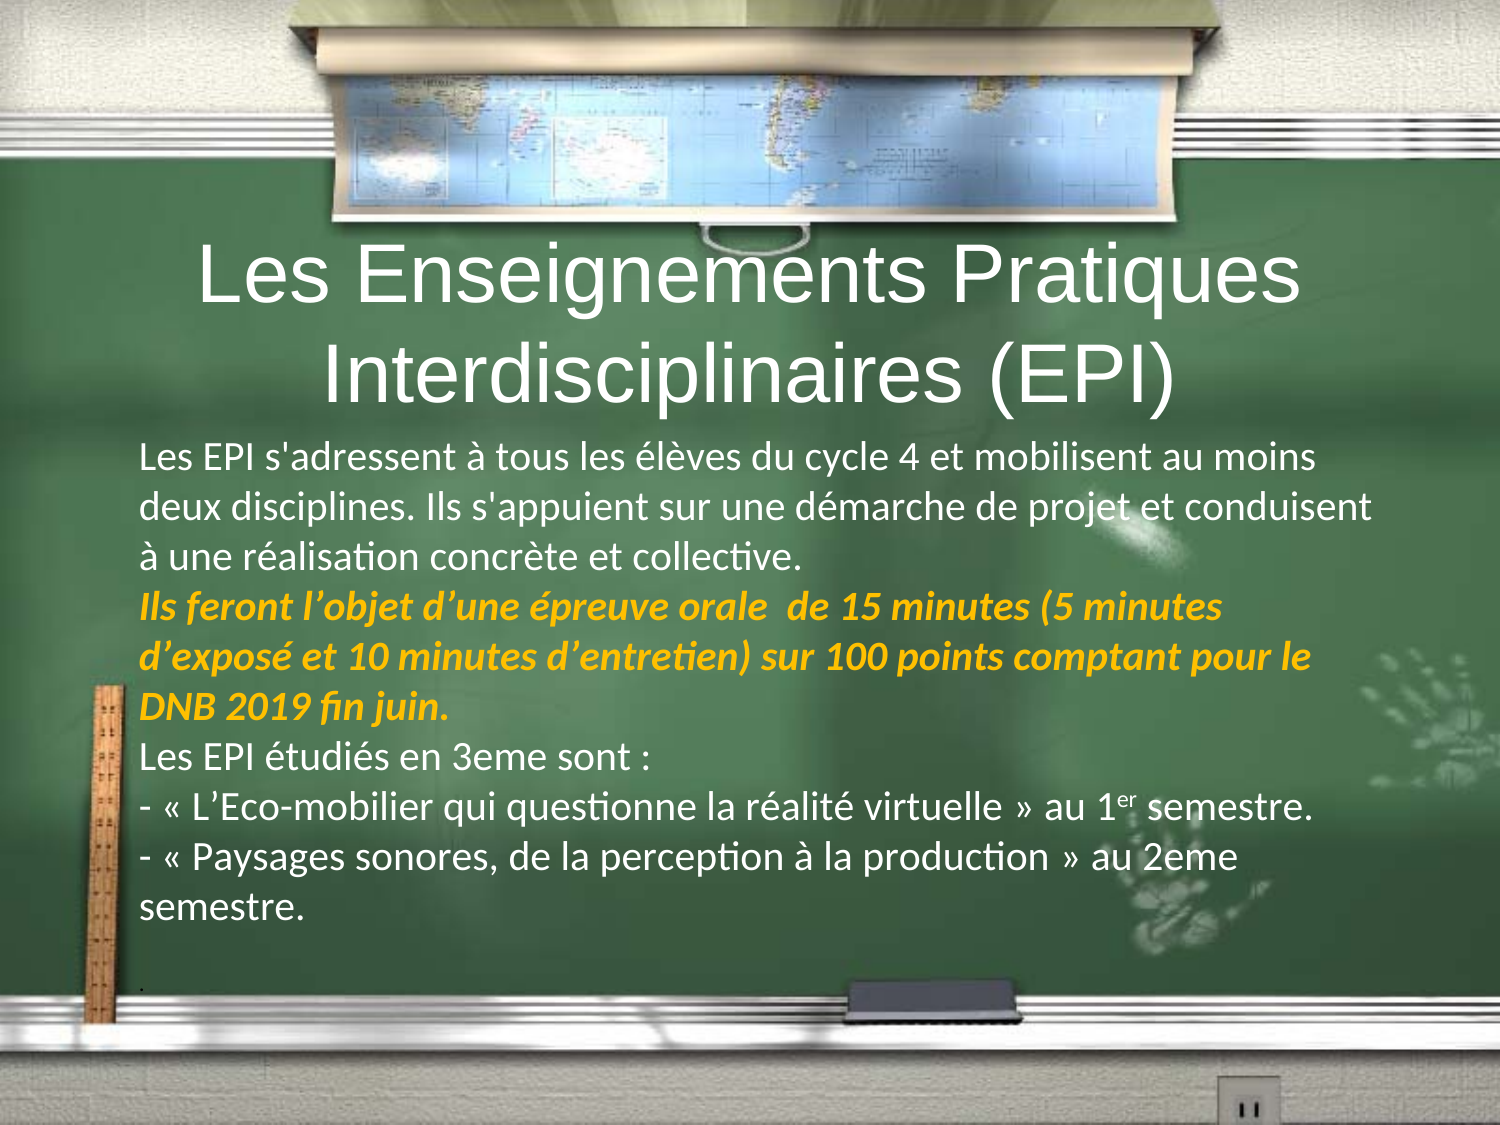

Les Enseignements Pratiques Interdisciplinaires (EPI)
Les EPI s'adressent à tous les élèves du cycle 4 et mobilisent au moins deux disciplines. Ils s'appuient sur une démarche de projet et conduisent à une réalisation concrète et collective.
Ils feront l’objet d’une épreuve orale de 15 minutes (5 minutes d’exposé et 10 minutes d’entretien) sur 100 points comptant pour le DNB 2019 fin juin.
Les EPI étudiés en 3eme sont :
- « L’Eco-mobilier qui questionne la réalité virtuelle » au 1er semestre.
- « Paysages sonores, de la perception à la production » au 2eme semestre.
.